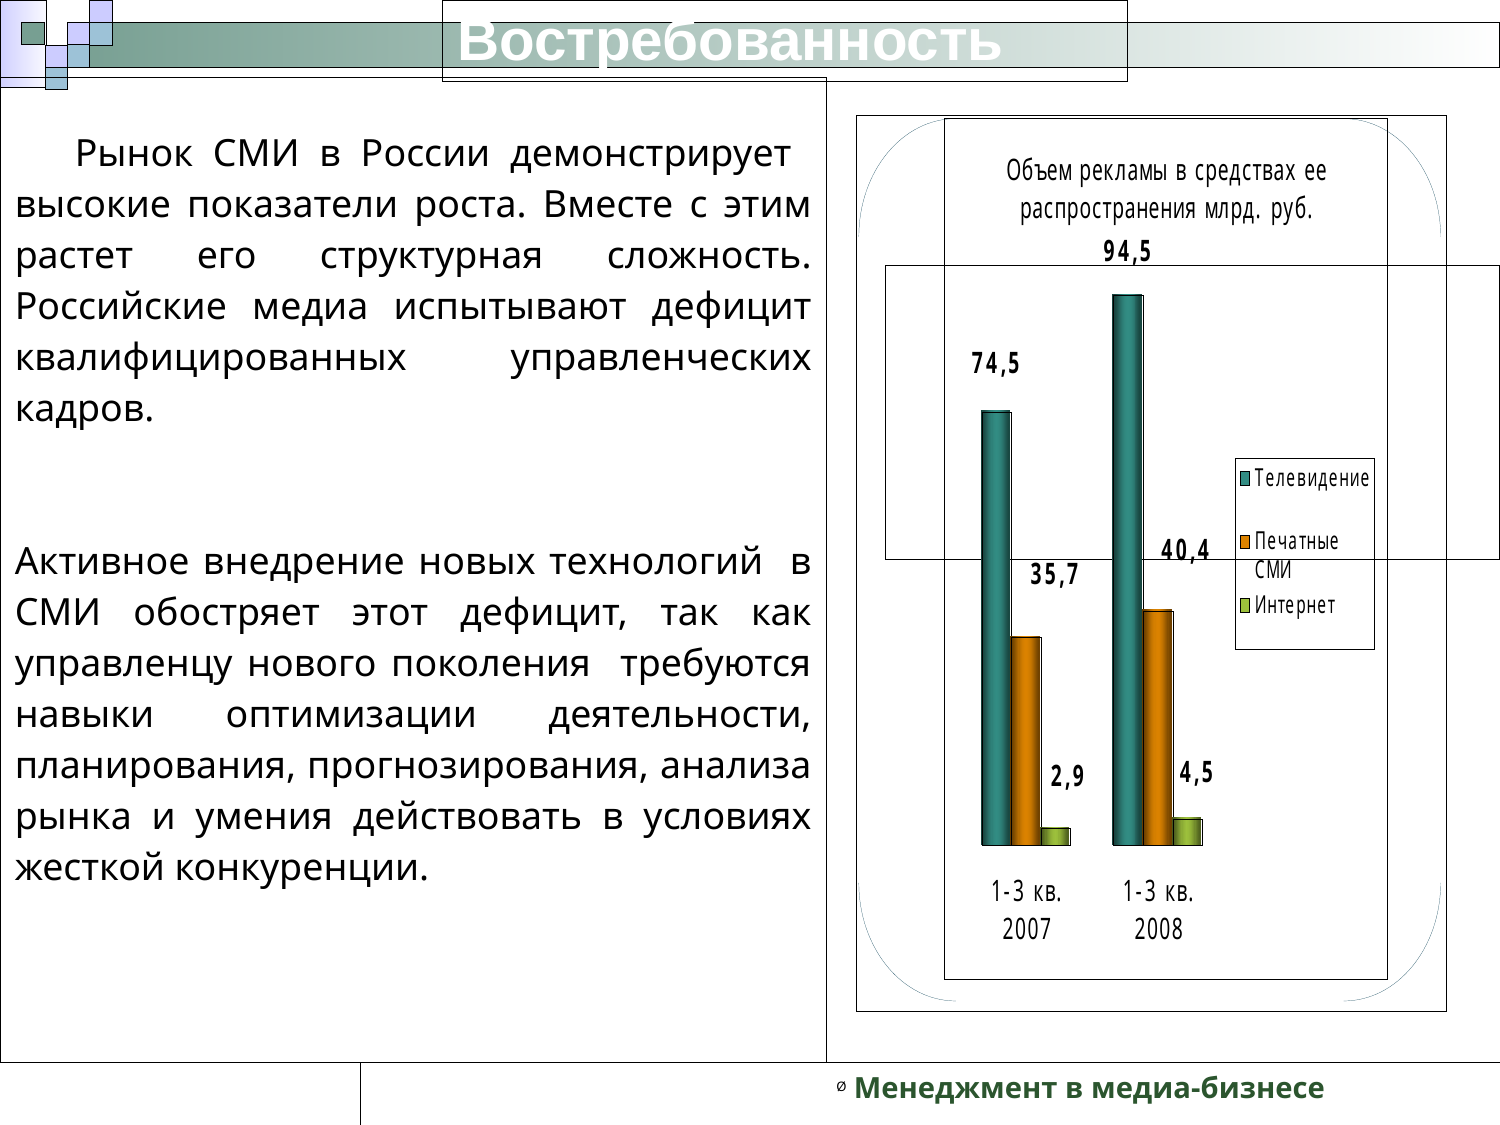

Востребованность
 Рынок СМИ в России демонстрирует высокие показатели роста. Вместе с этим растет его структурная сложность. Российские медиа испытывают дефицит квалифицированных управленческих кадров.
Активное внедрение новых технологий в СМИ обостряет этот дефицит, так как управленцу нового поколения требуются навыки оптимизации деятельности, планирования, прогнозирования, анализа рынка и умения действовать в условиях жесткой конкуренции.
 Менеджмент в медиа-бизнесе